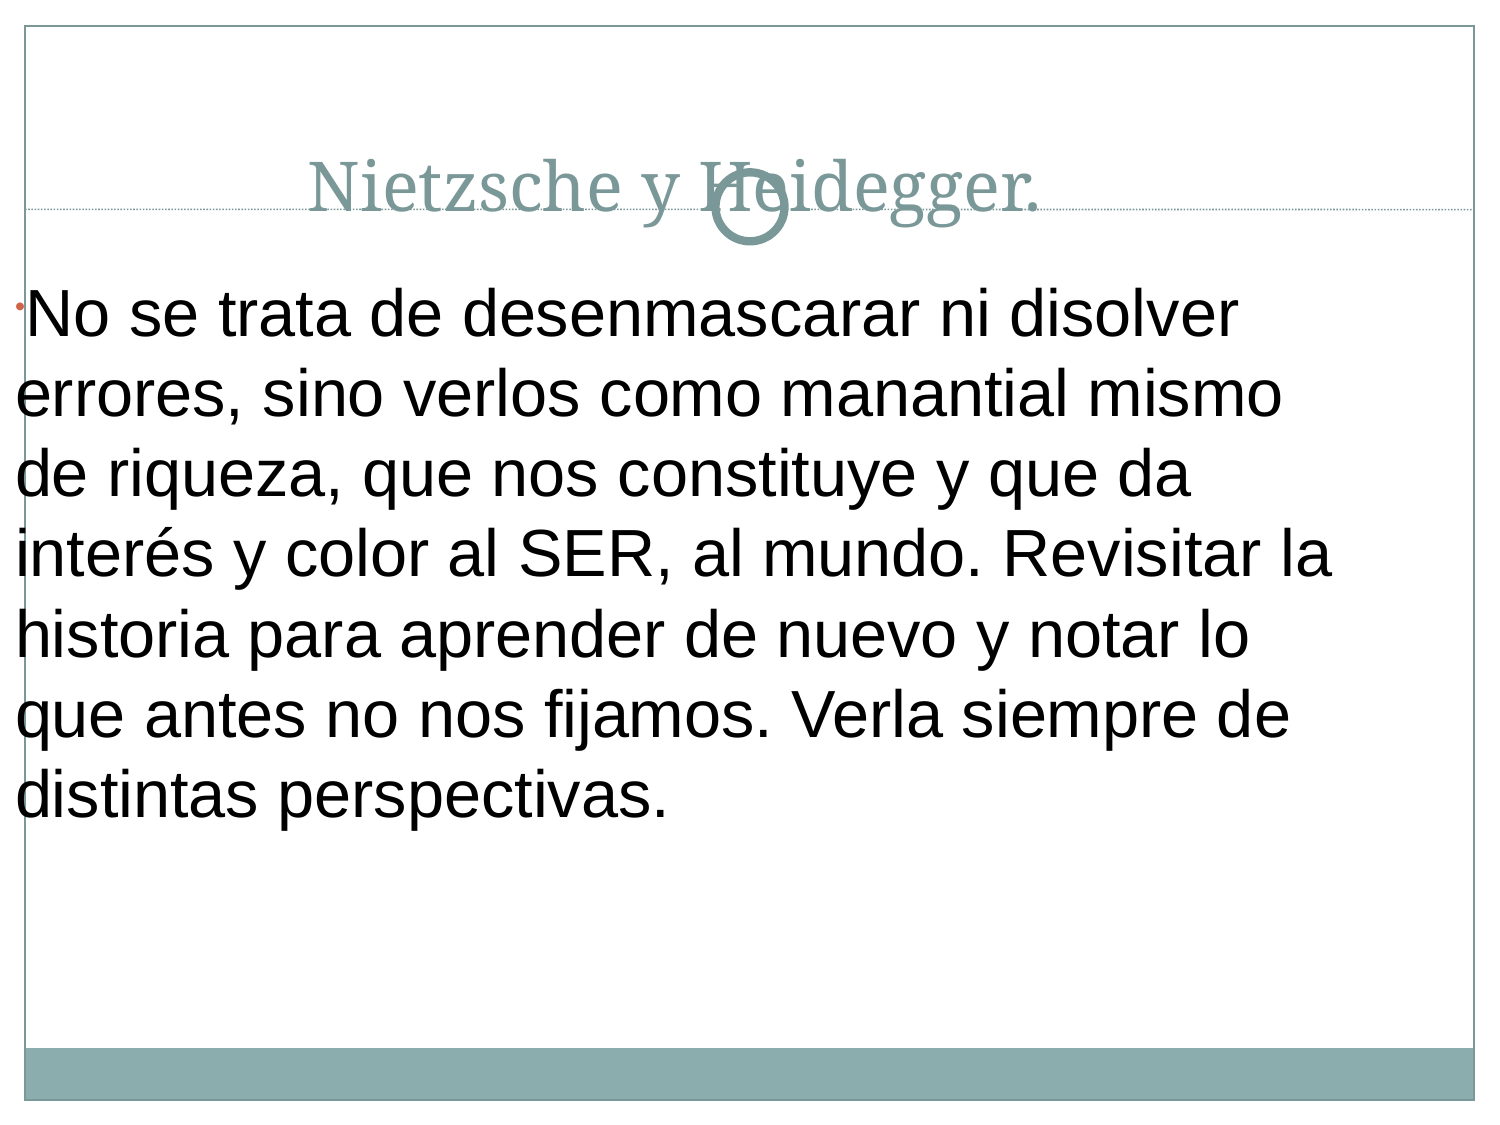

# Nietzsche y Heidegger.
No se trata de desenmascarar ni disolver errores, sino verlos como manantial mismo de riqueza, que nos constituye y que da interés y color al SER, al mundo. Revisitar la historia para aprender de nuevo y notar lo que antes no nos fijamos. Verla siempre de distintas perspectivas.